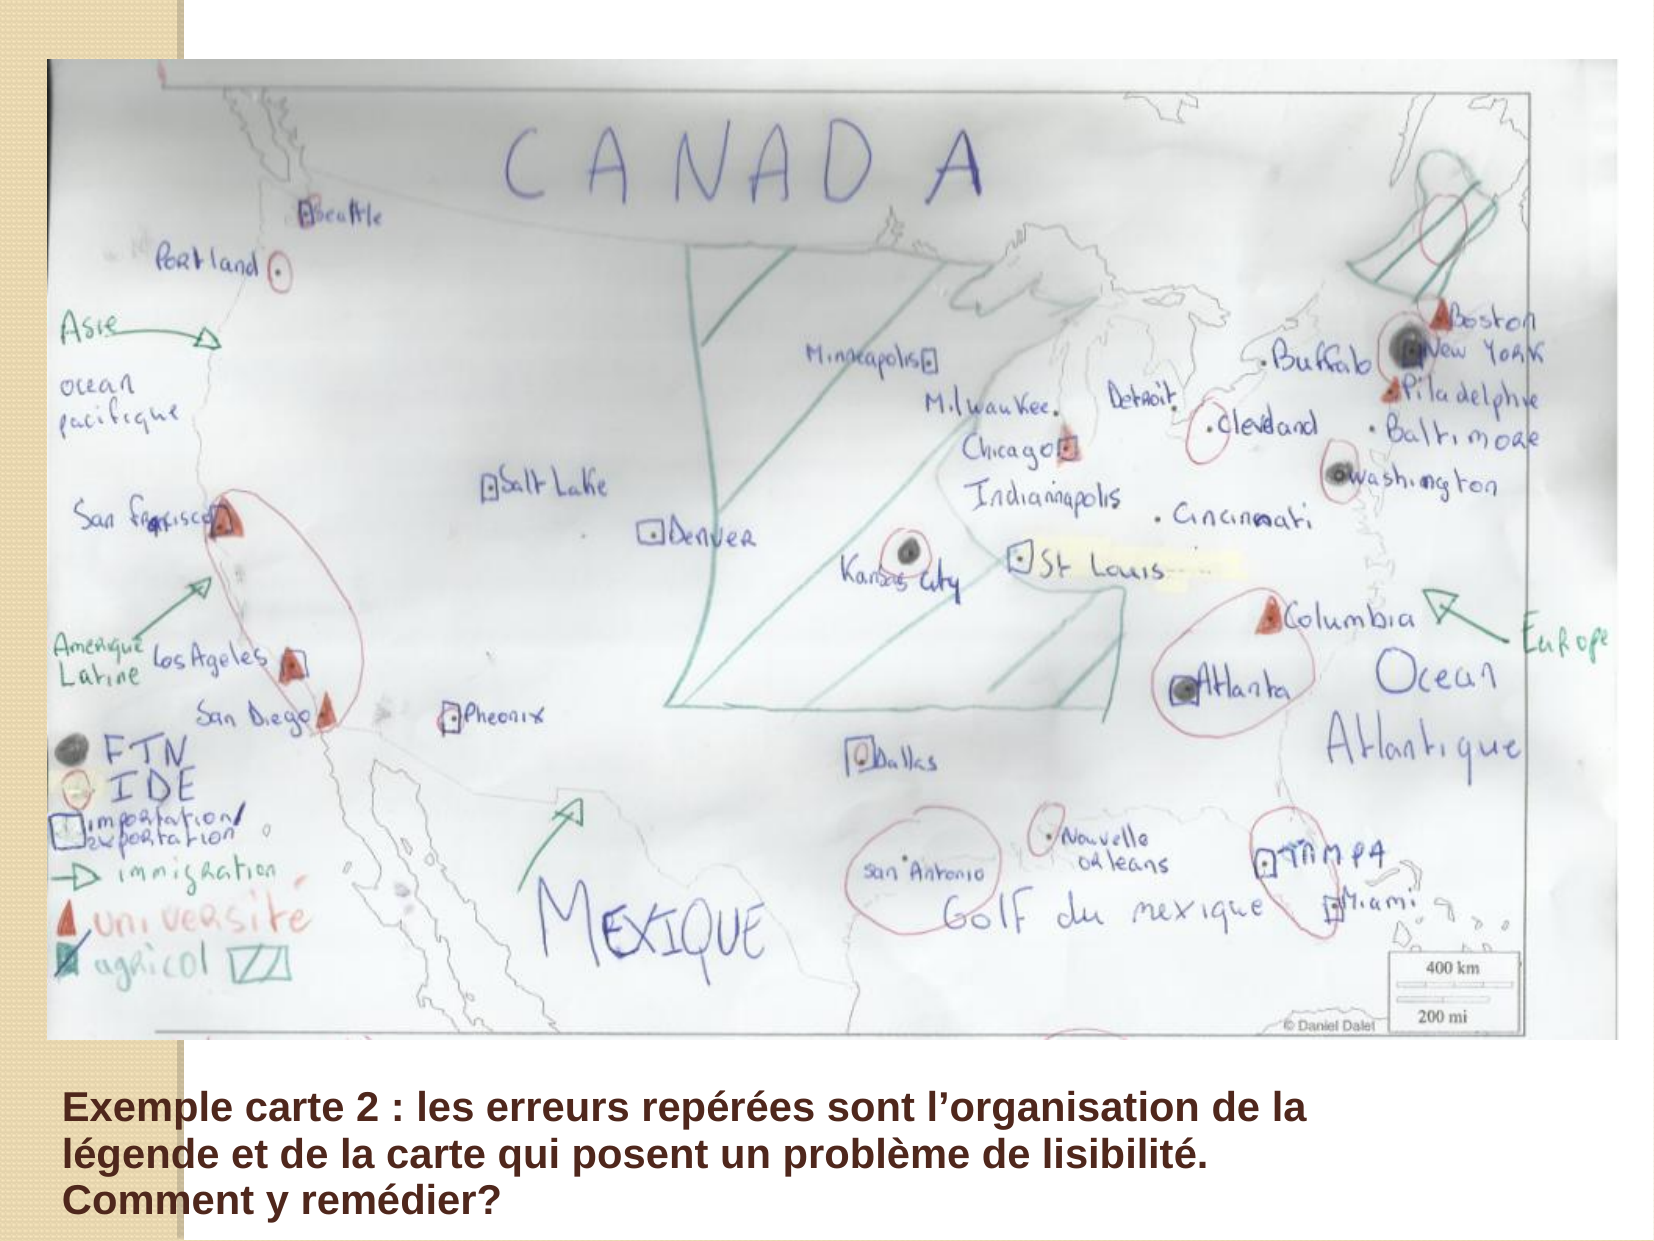

Exemple carte 2 : les erreurs repérées sont l’organisation de la légende et de la carte qui posent un problème de lisibilité. Comment y remédier?